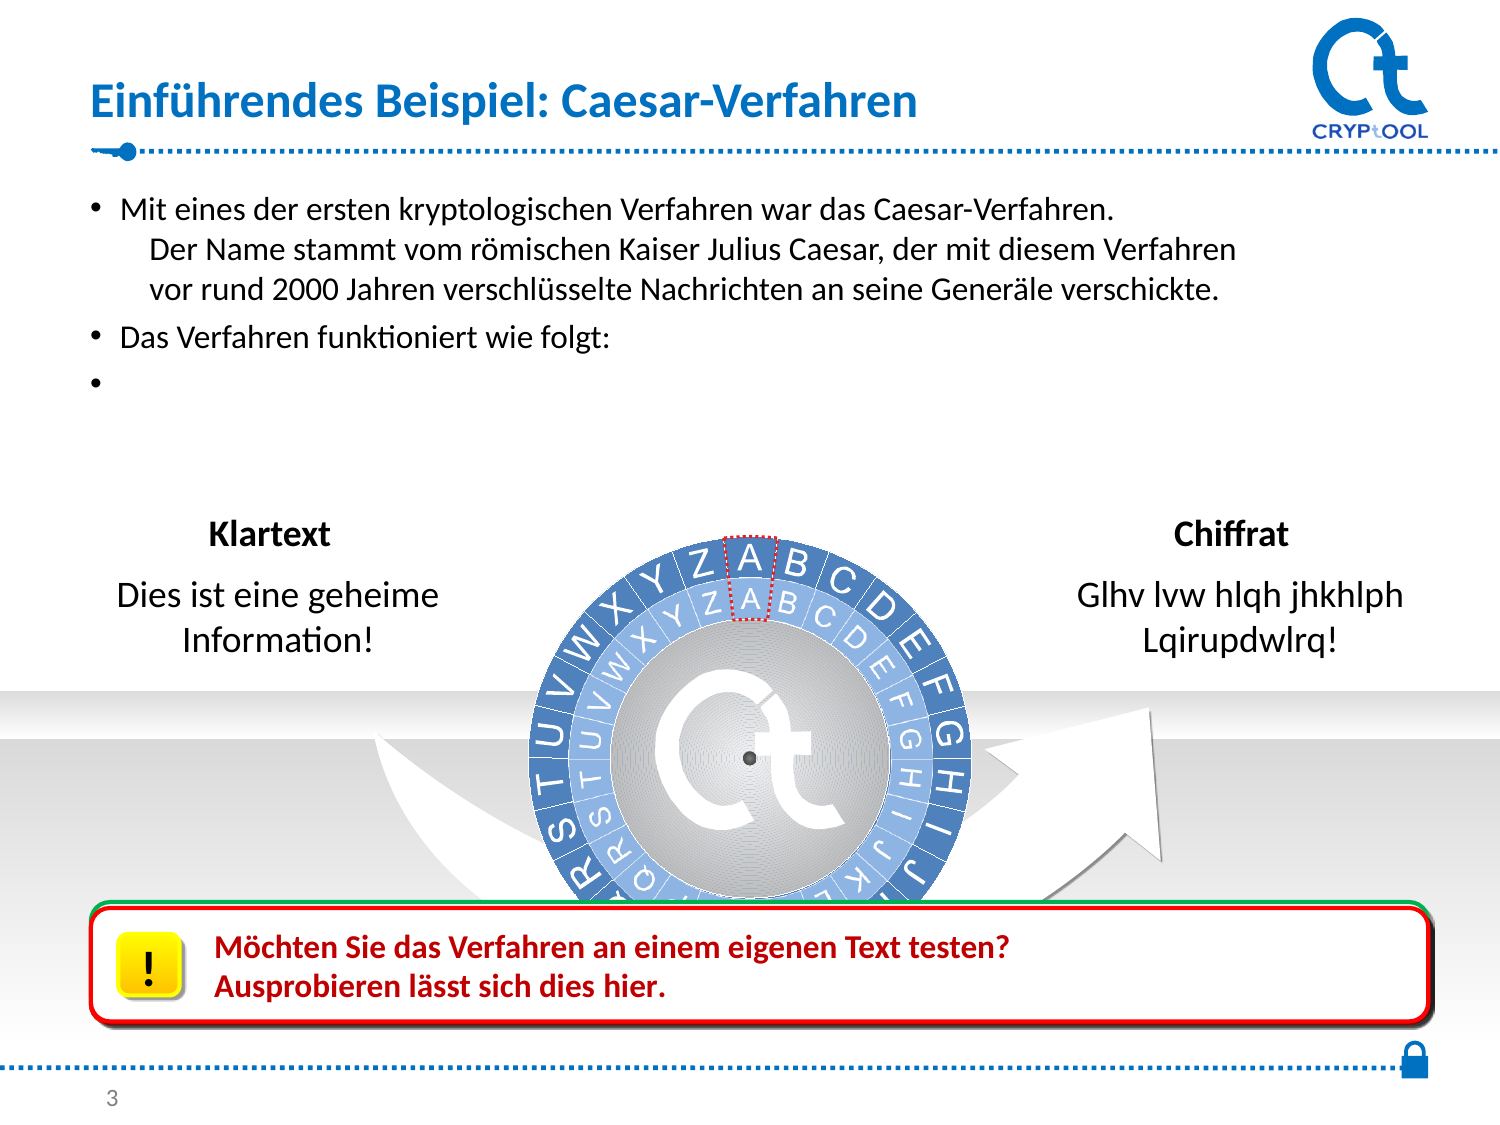

# Einführendes Beispiel: Caesar-Verfahren
Mit eines der ersten kryptologischen Verfahren war das Caesar-Verfahren.
Der Name stammt vom römischen Kaiser Julius Caesar, der mit diesem Verfahren
vor rund 2000 Jahren verschlüsselte Nachrichten an seine Generäle verschickte.
Das Verfahren funktioniert wie folgt:
Klartext
Chiffrat
Dies ist eine geheime Information!
Ejft jtu fjof hfifjnf Jogpsnbujpo!
Fkgu kuv gkpg igjgkog Kphqtocvkqp!
Glhv lvw hlqh jhkhlph Lqirupdwlrq!
Das Alphabet wird zweimal untereinander geschrieben,
allerdings versetzt, so dass A nicht unter A steht.
Möchten Sie das Verfahren an einem eigenen Text testen?
Ausprobieren lässt sich dies hier.
!
Nun wird jeder Buchstabe im Klartext durch den entsprechenden
Buchstaben aus dem unteren Alphabet (der inneren Scheibe) ersetzt.
Es gibt nur 26 verschiedene Möglichkeiten, den Text zu verschlüsseln.
Dementsprechend lässt sich dieses Verfahren durch Ausprobieren leicht knacken.